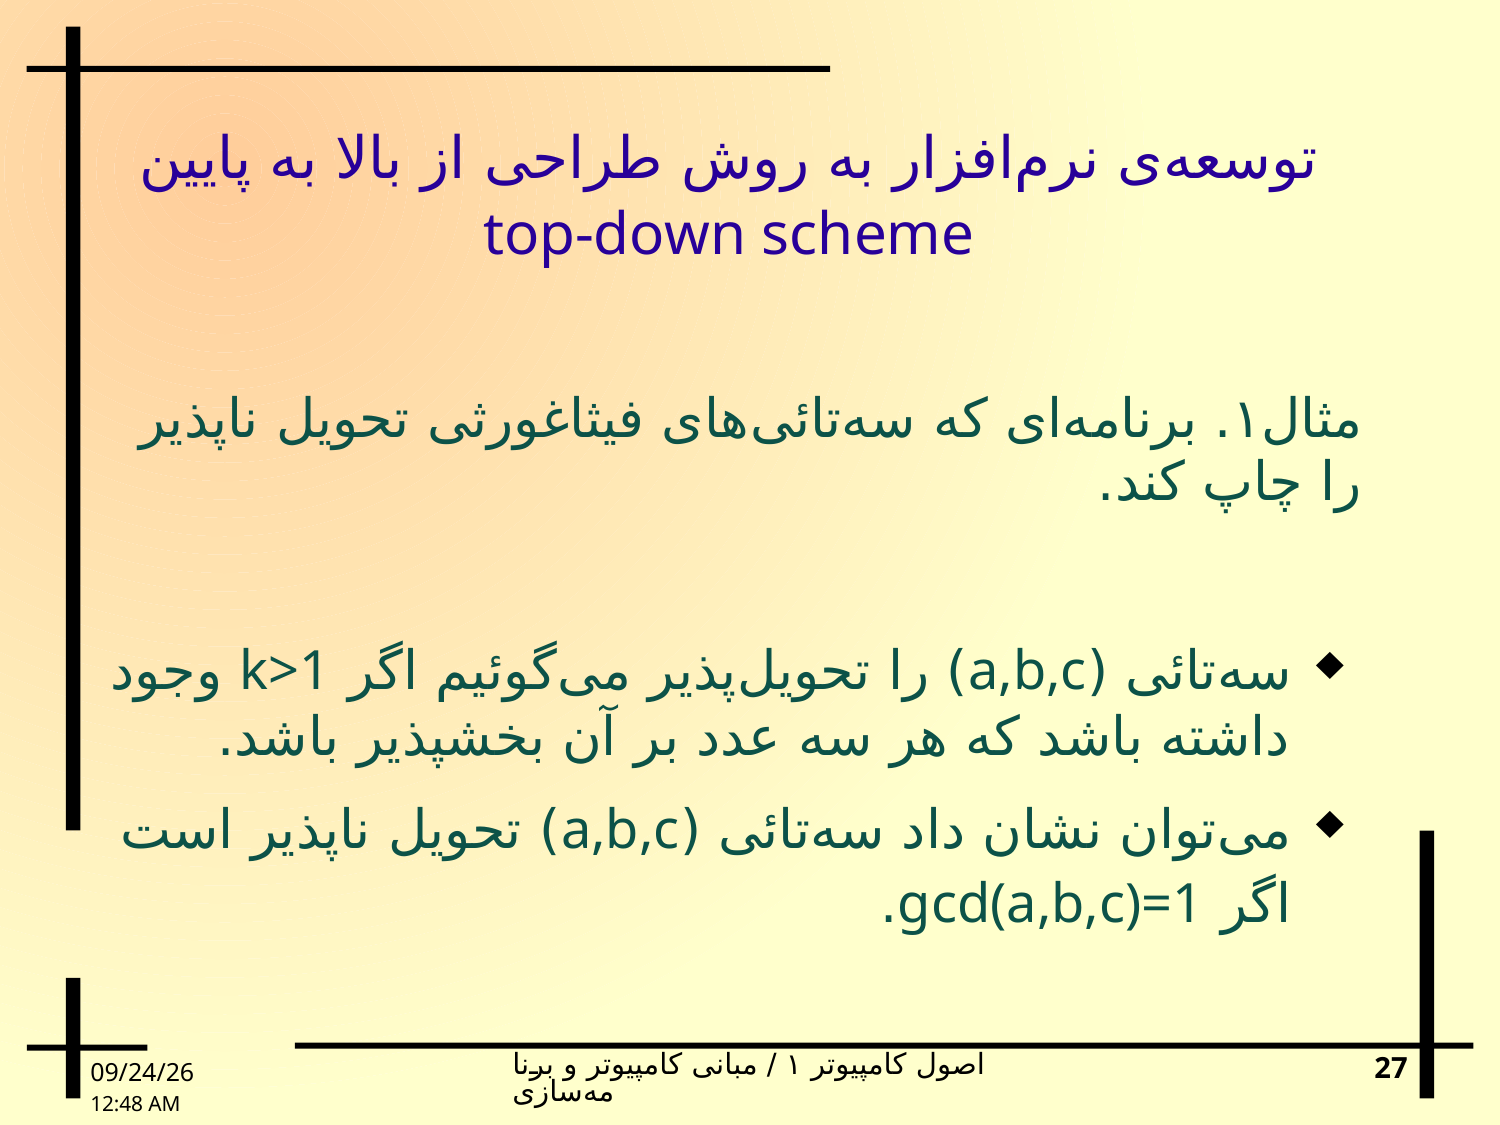

توسعه‌ی نرم‌افزار به روش طراحی از بالا به پایین
top-down scheme
# مثال۱. برنامه‌ای که سه‌تائی‌های فیثاغورثی تحویل ناپذیر را چاپ کند.
سه‌تائی (a,b,c) را تحویل‌پذیر می‌گوئیم اگر k>1 وجود داشته باشد که هر سه عدد بر آن بخشپذیر باشد.
می‌توان نشان داد سه‌تائی (a,b,c) تحویل ناپذیر است اگر gcd(a,b,c)=1.
اصول کامپیوتر ۱ / مبانی کامپیوتر و برنامه‌سازی
27